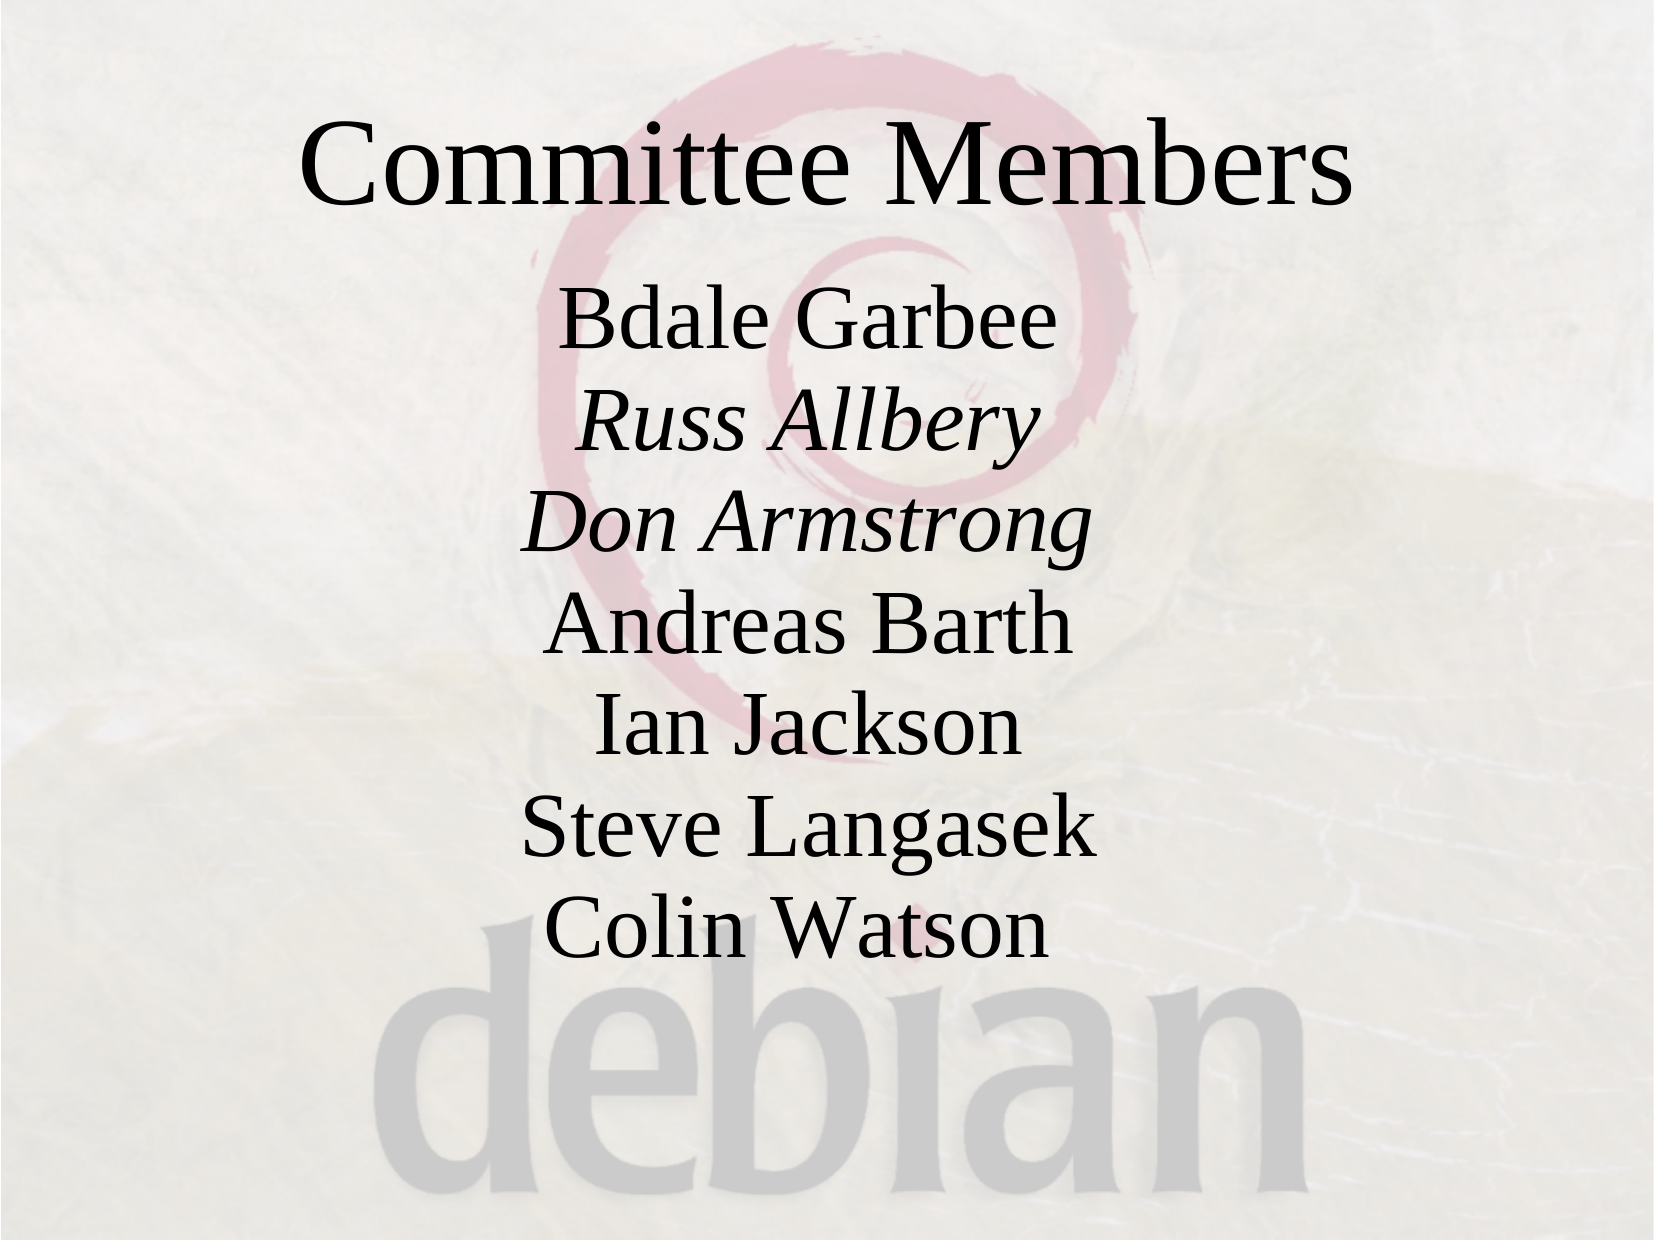

# Committee Members
Bdale Garbee
Russ Allbery
Don Armstrong
Andreas Barth
Ian Jackson
Steve Langasek
Colin Watson